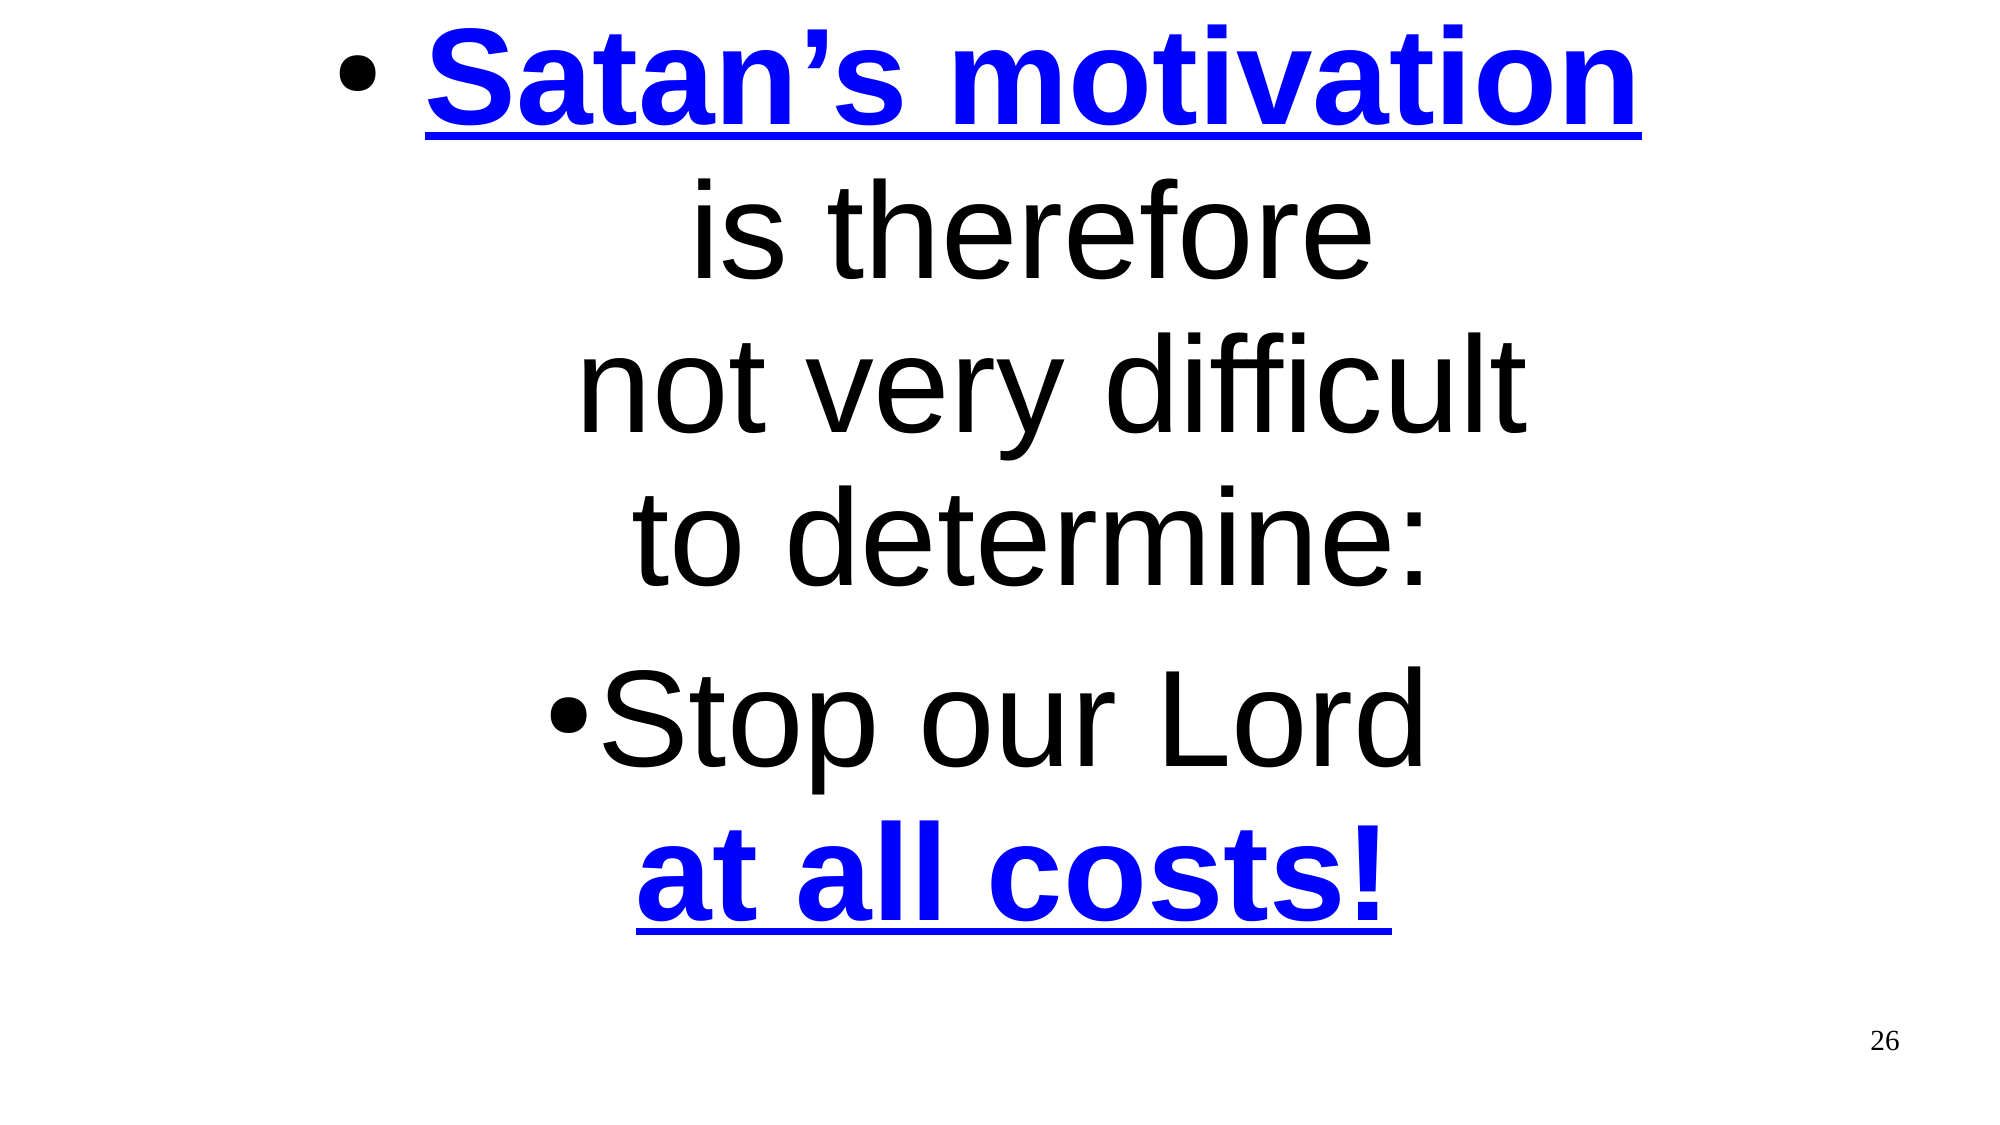

# Satan’s motivation is therefore not very difficult to determine:
Stop our Lord
at all costs!
26